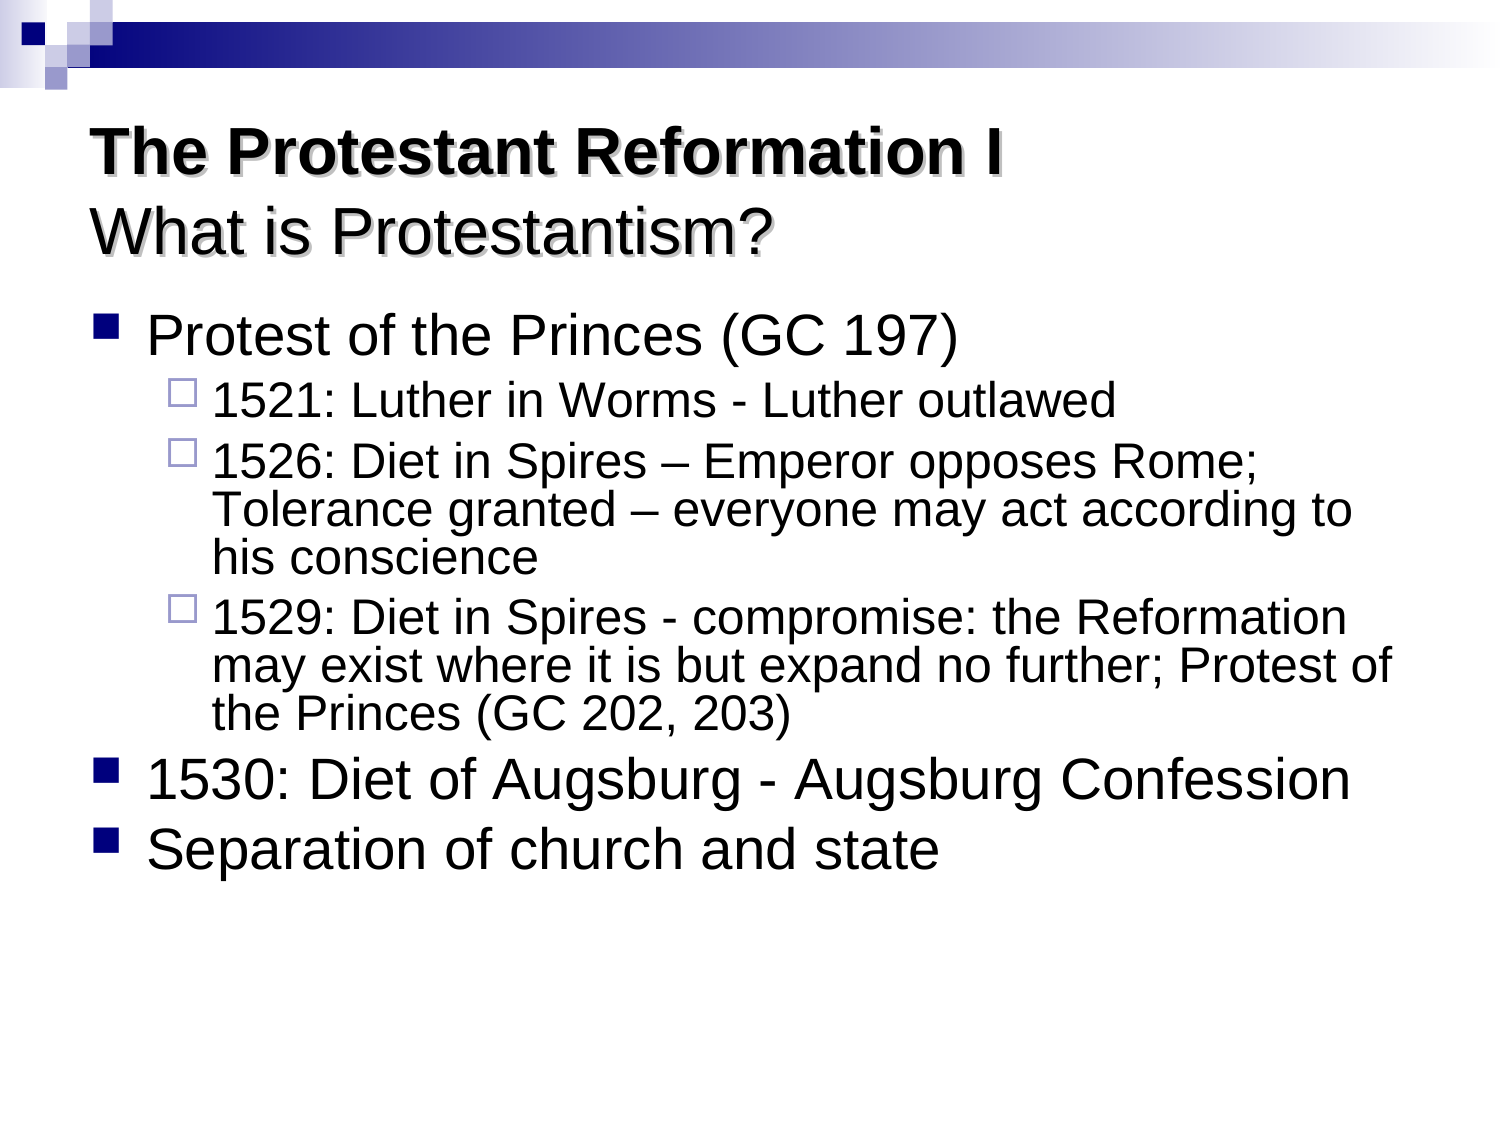

# The Protestant Reformation I What is Protestantism?
Protest of the Princes (GC 197)
1521: Luther in Worms - Luther outlawed
1526: Diet in Spires – Emperor opposes Rome; Tolerance granted – everyone may act according to his conscience
1529: Diet in Spires - compromise: the Reformation may exist where it is but expand no further; Protest of the Princes (GC 202, 203)
1530: Diet of Augsburg - Augsburg Confession
Separation of church and state